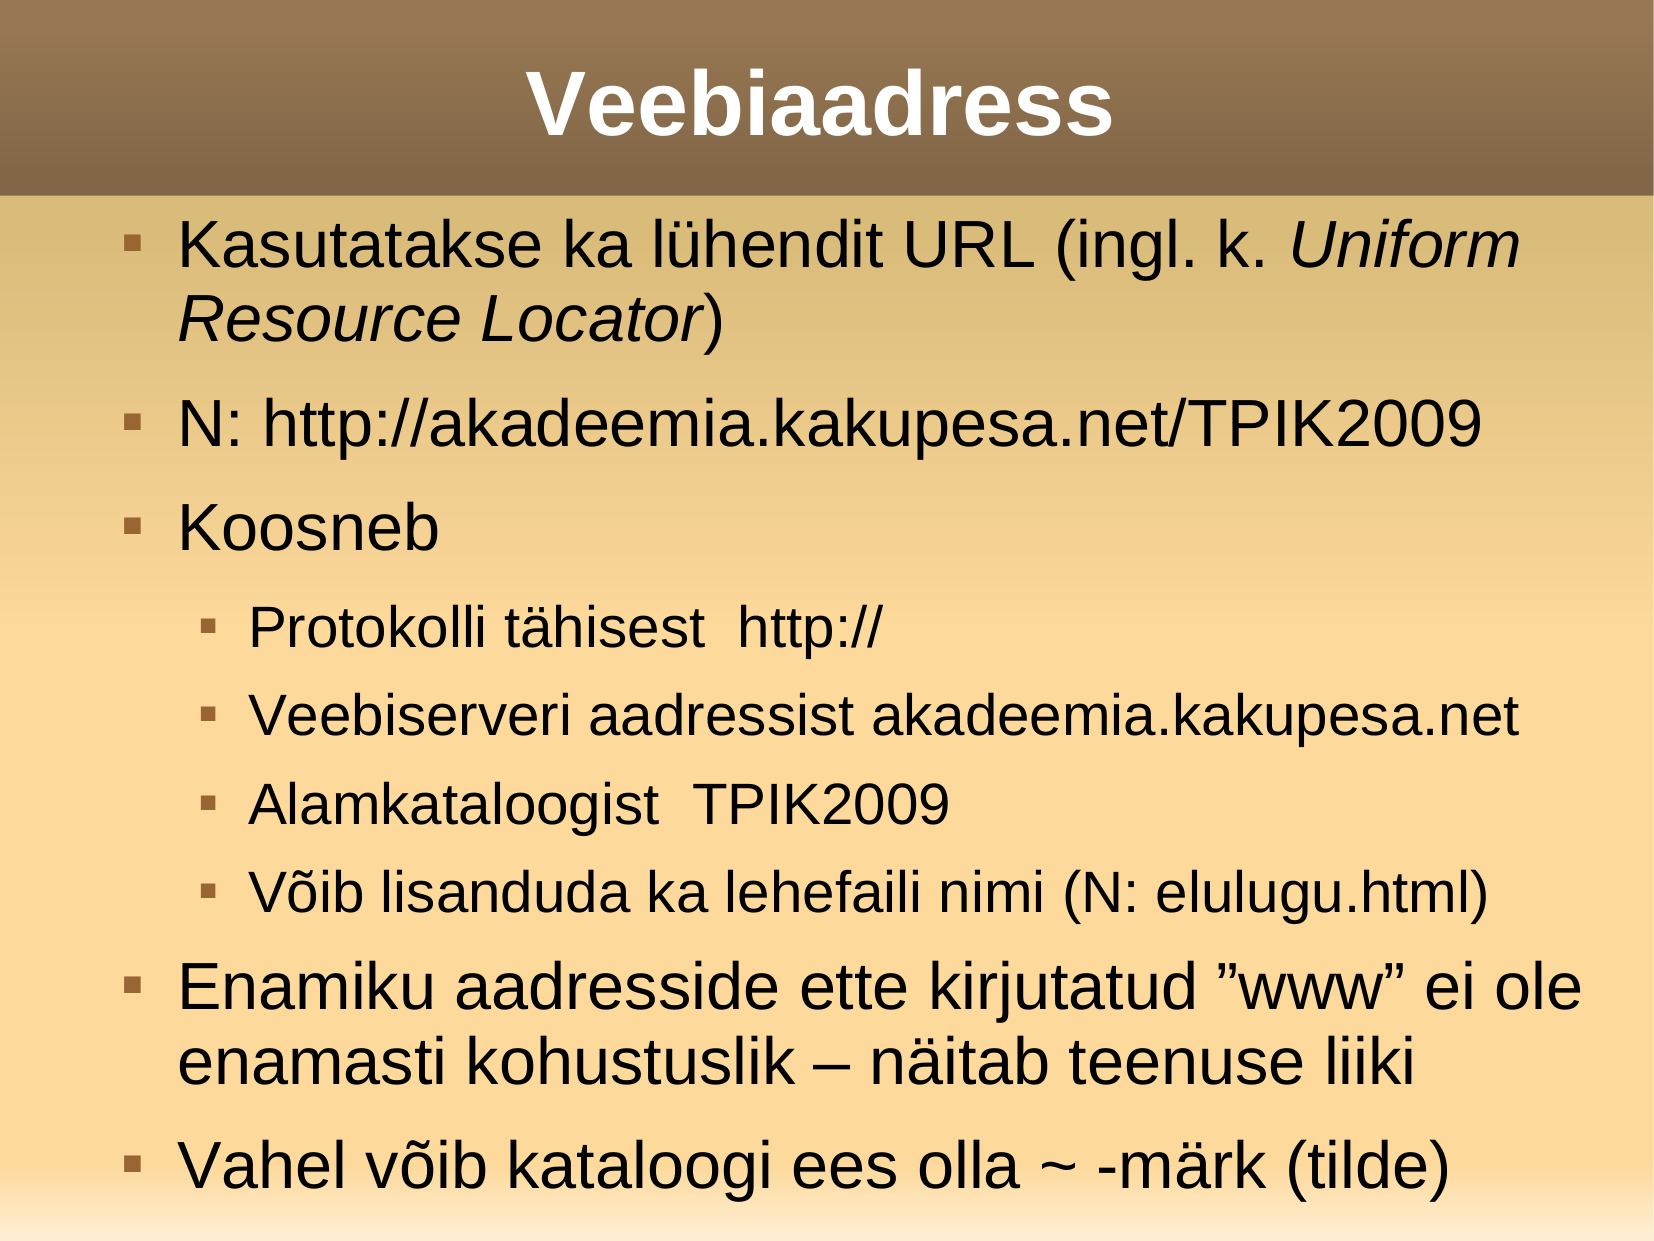

# Veebiaadress
Kasutatakse ka lühendit URL (ingl. k. Uniform Resource Locator)
N: http://akadeemia.kakupesa.net/TPIK2009
Koosneb
Protokolli tähisest http://
Veebiserveri aadressist akadeemia.kakupesa.net
Alamkataloogist TPIK2009
Võib lisanduda ka lehefaili nimi (N: elulugu.html)
Enamiku aadresside ette kirjutatud ”www” ei ole enamasti kohustuslik – näitab teenuse liiki
Vahel võib kataloogi ees olla ~ -märk (tilde)